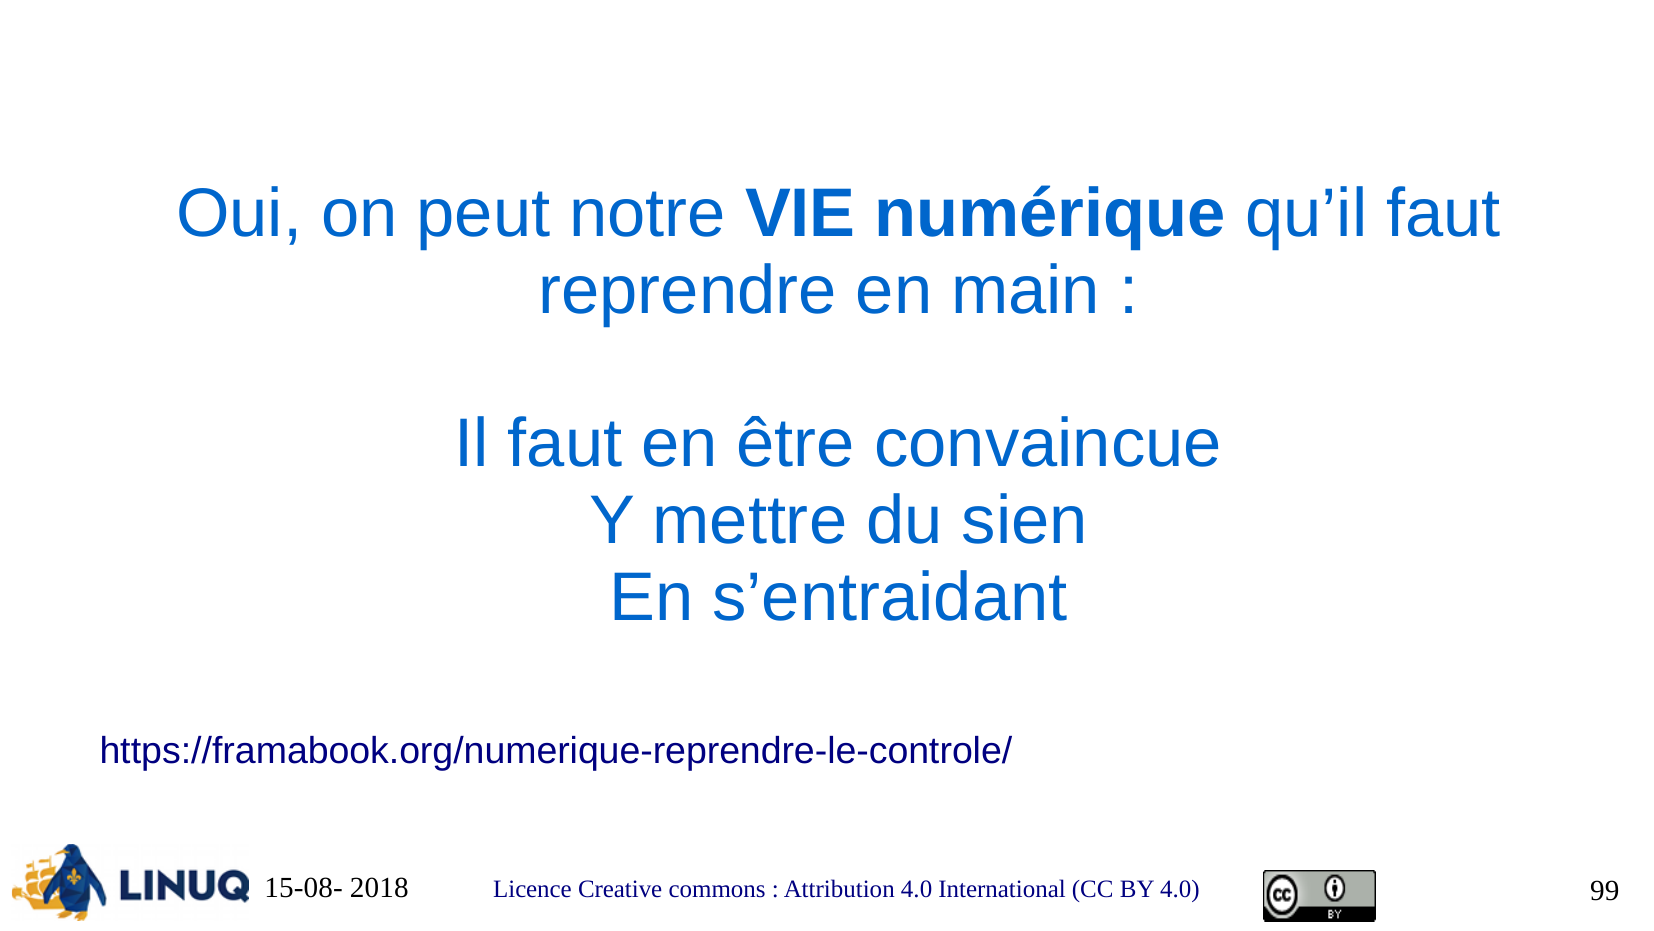

# Oui, on peut notre VIE numérique qu’il faut reprendre en main : Il faut en être convaincue Y mettre du sien En s’entraidant
https://framabook.org/numerique-reprendre-le-controle/
15-08- 2018
99